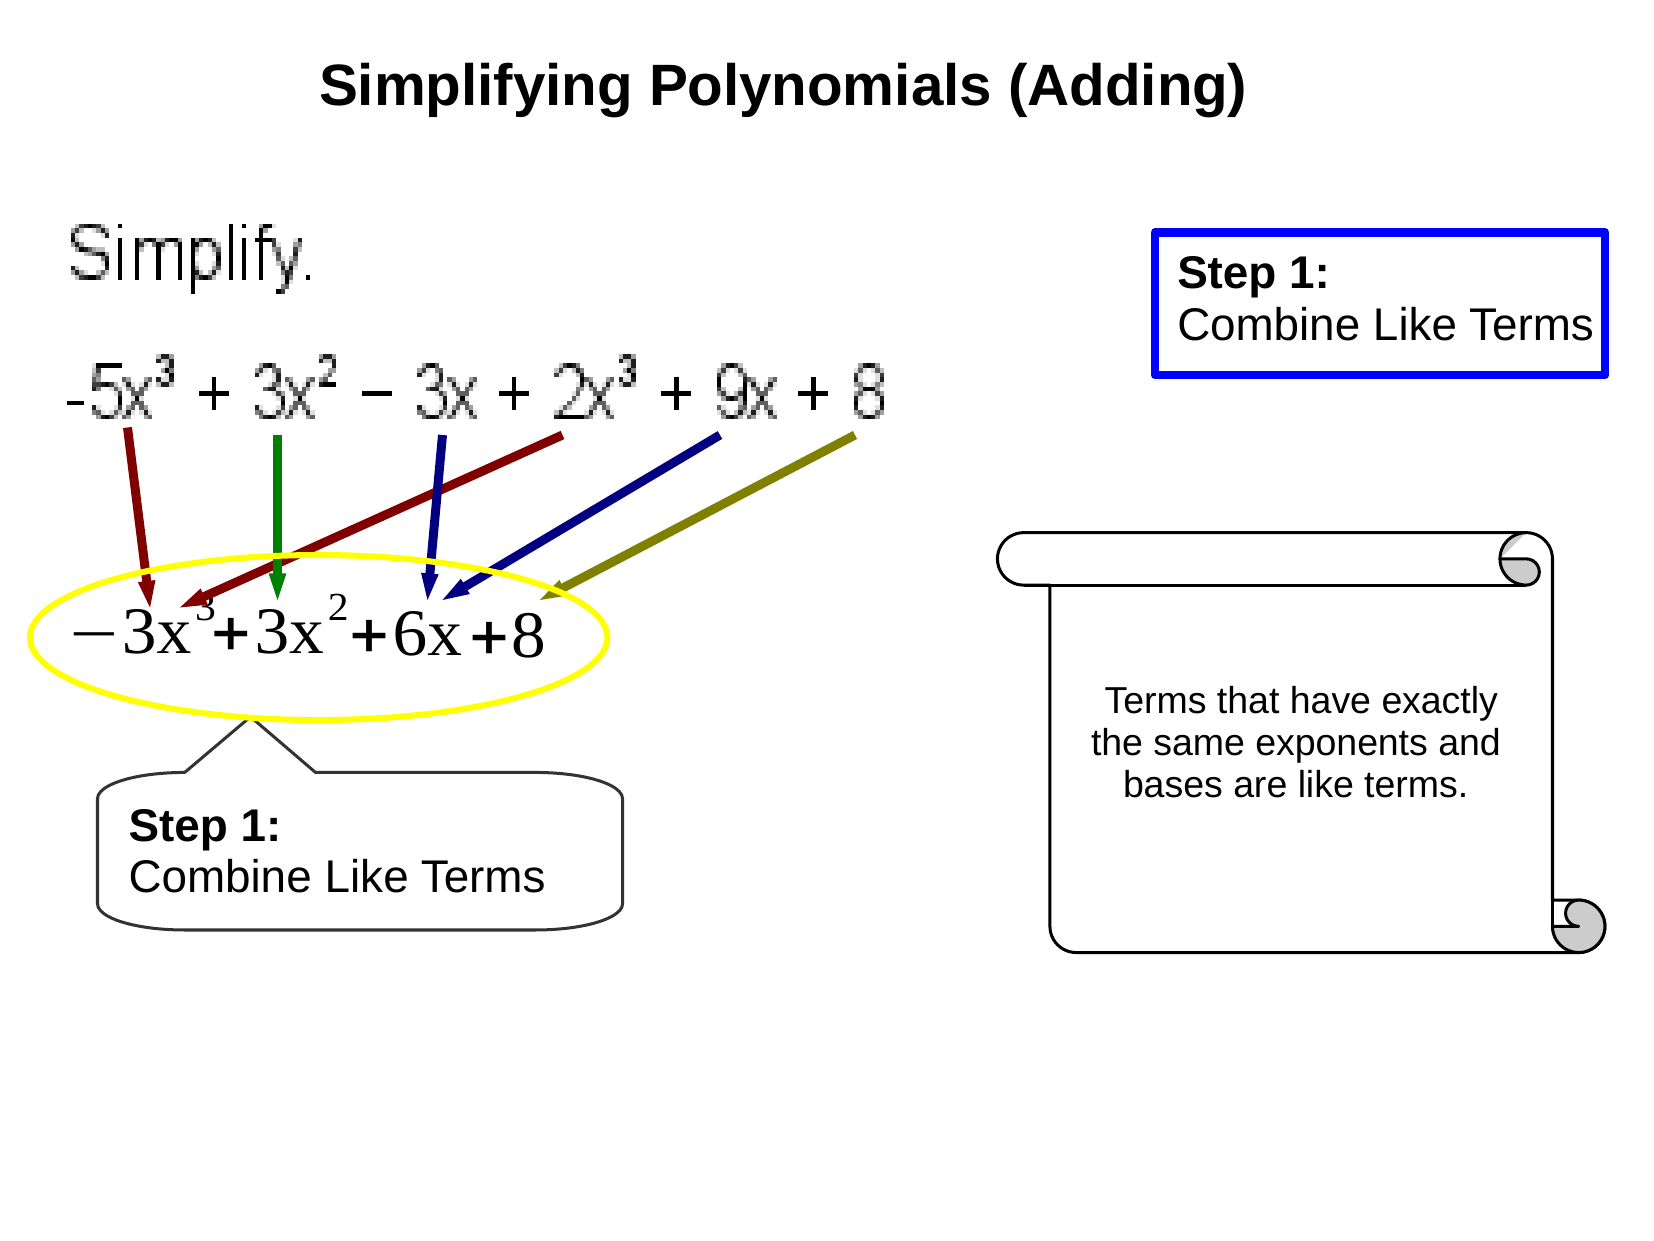

Simplifying Polynomials (Adding)
Step 1:
Combine Like Terms
Terms that have exactly
the same exponents and
bases are like terms.
Step 1:
Combine Like Terms